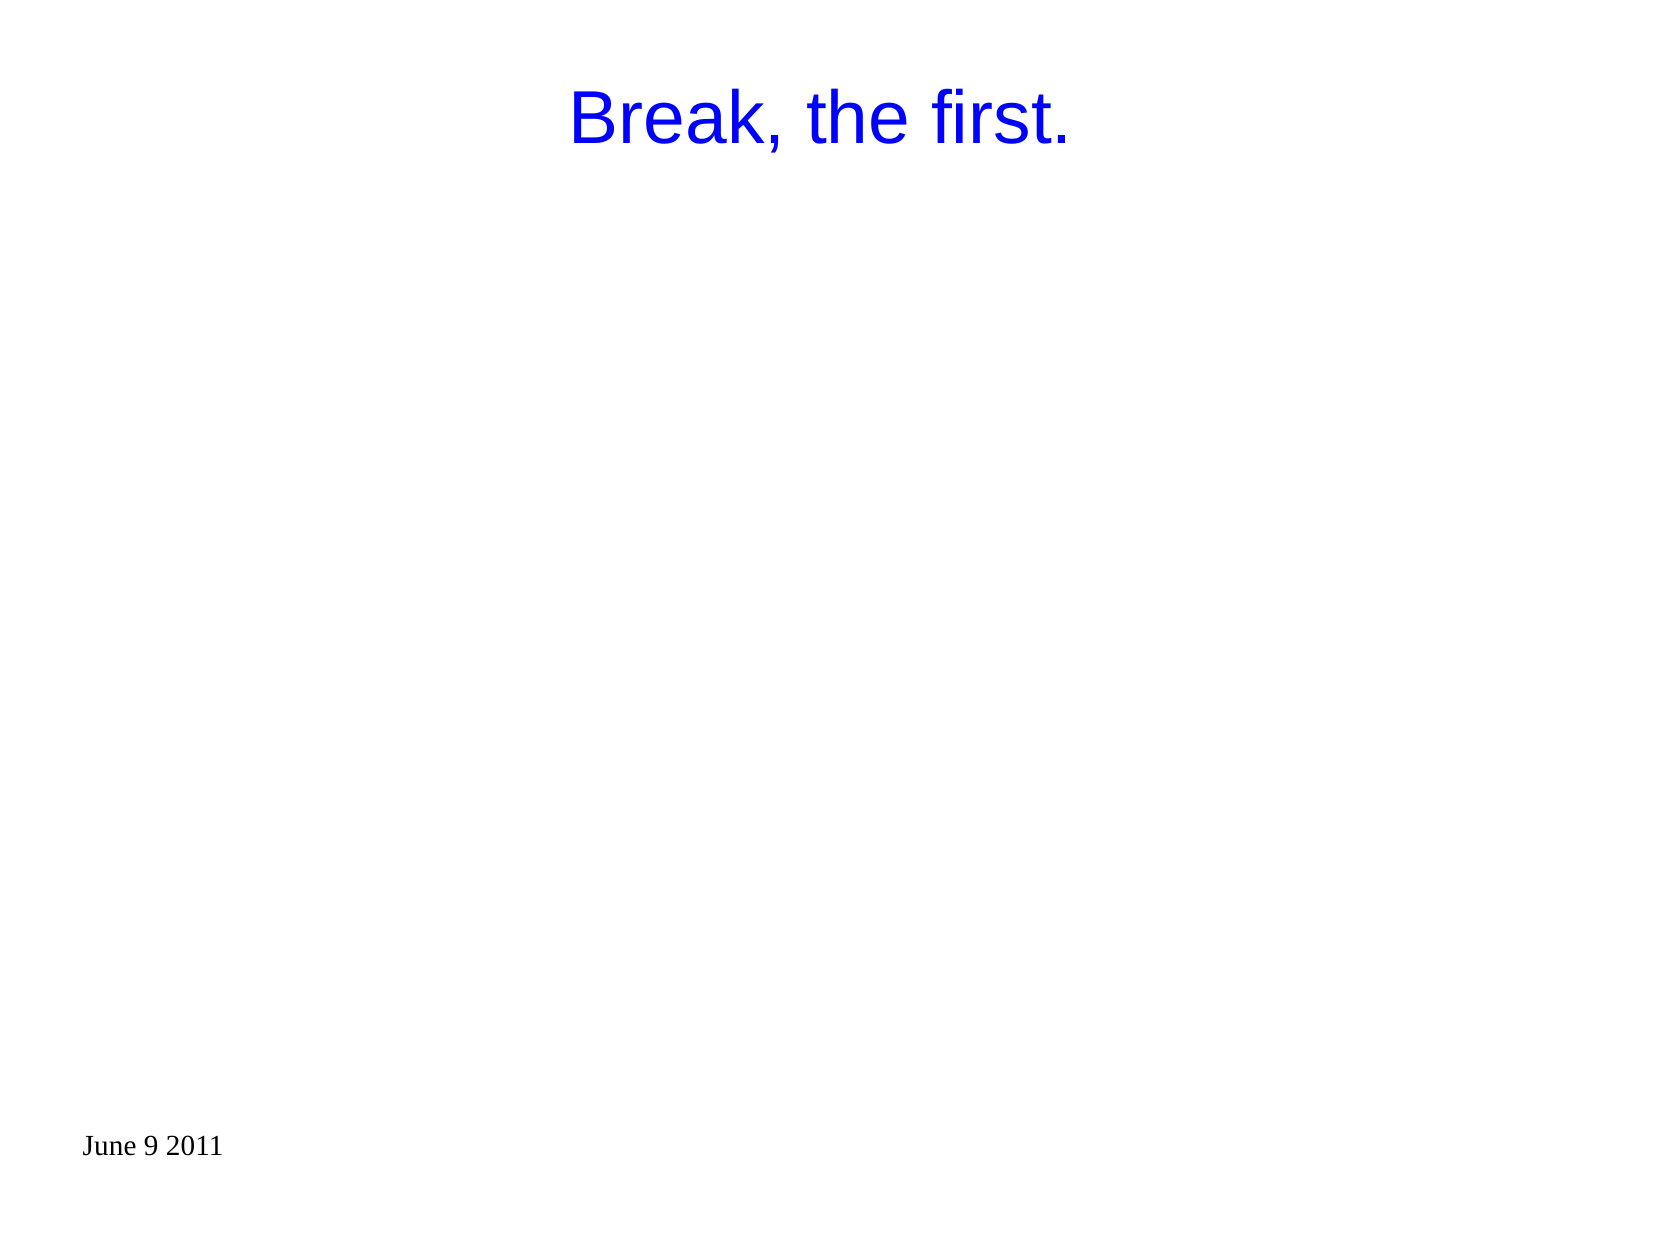

# Break, the first.
June 9 2011